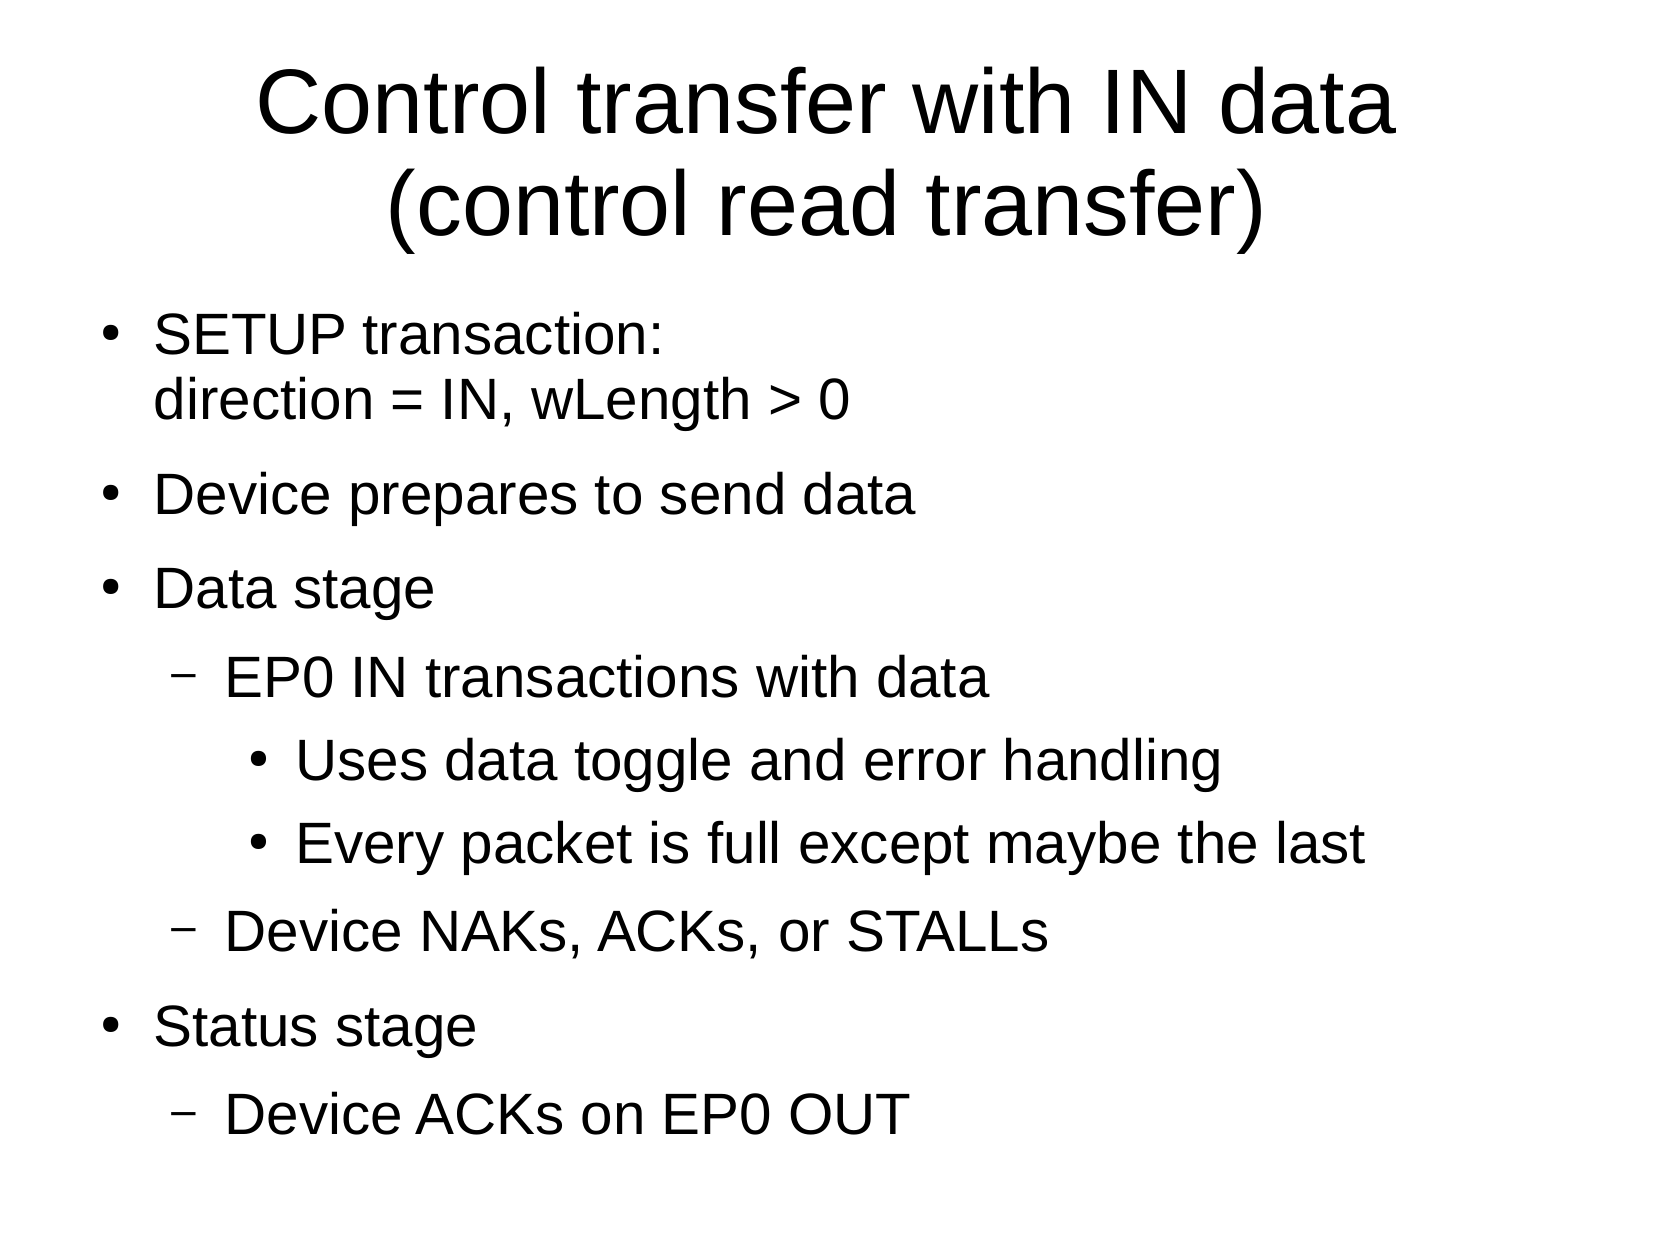

# Control transfer with IN data (control read transfer)
SETUP transaction:
direction = IN, wLength > 0
Device prepares to send data
Data stage
EP0 IN transactions with data
Uses data toggle and error handling
Every packet is full except maybe the last
Device NAKs, ACKs, or STALLs
Status stage
Device ACKs on EP0 OUT